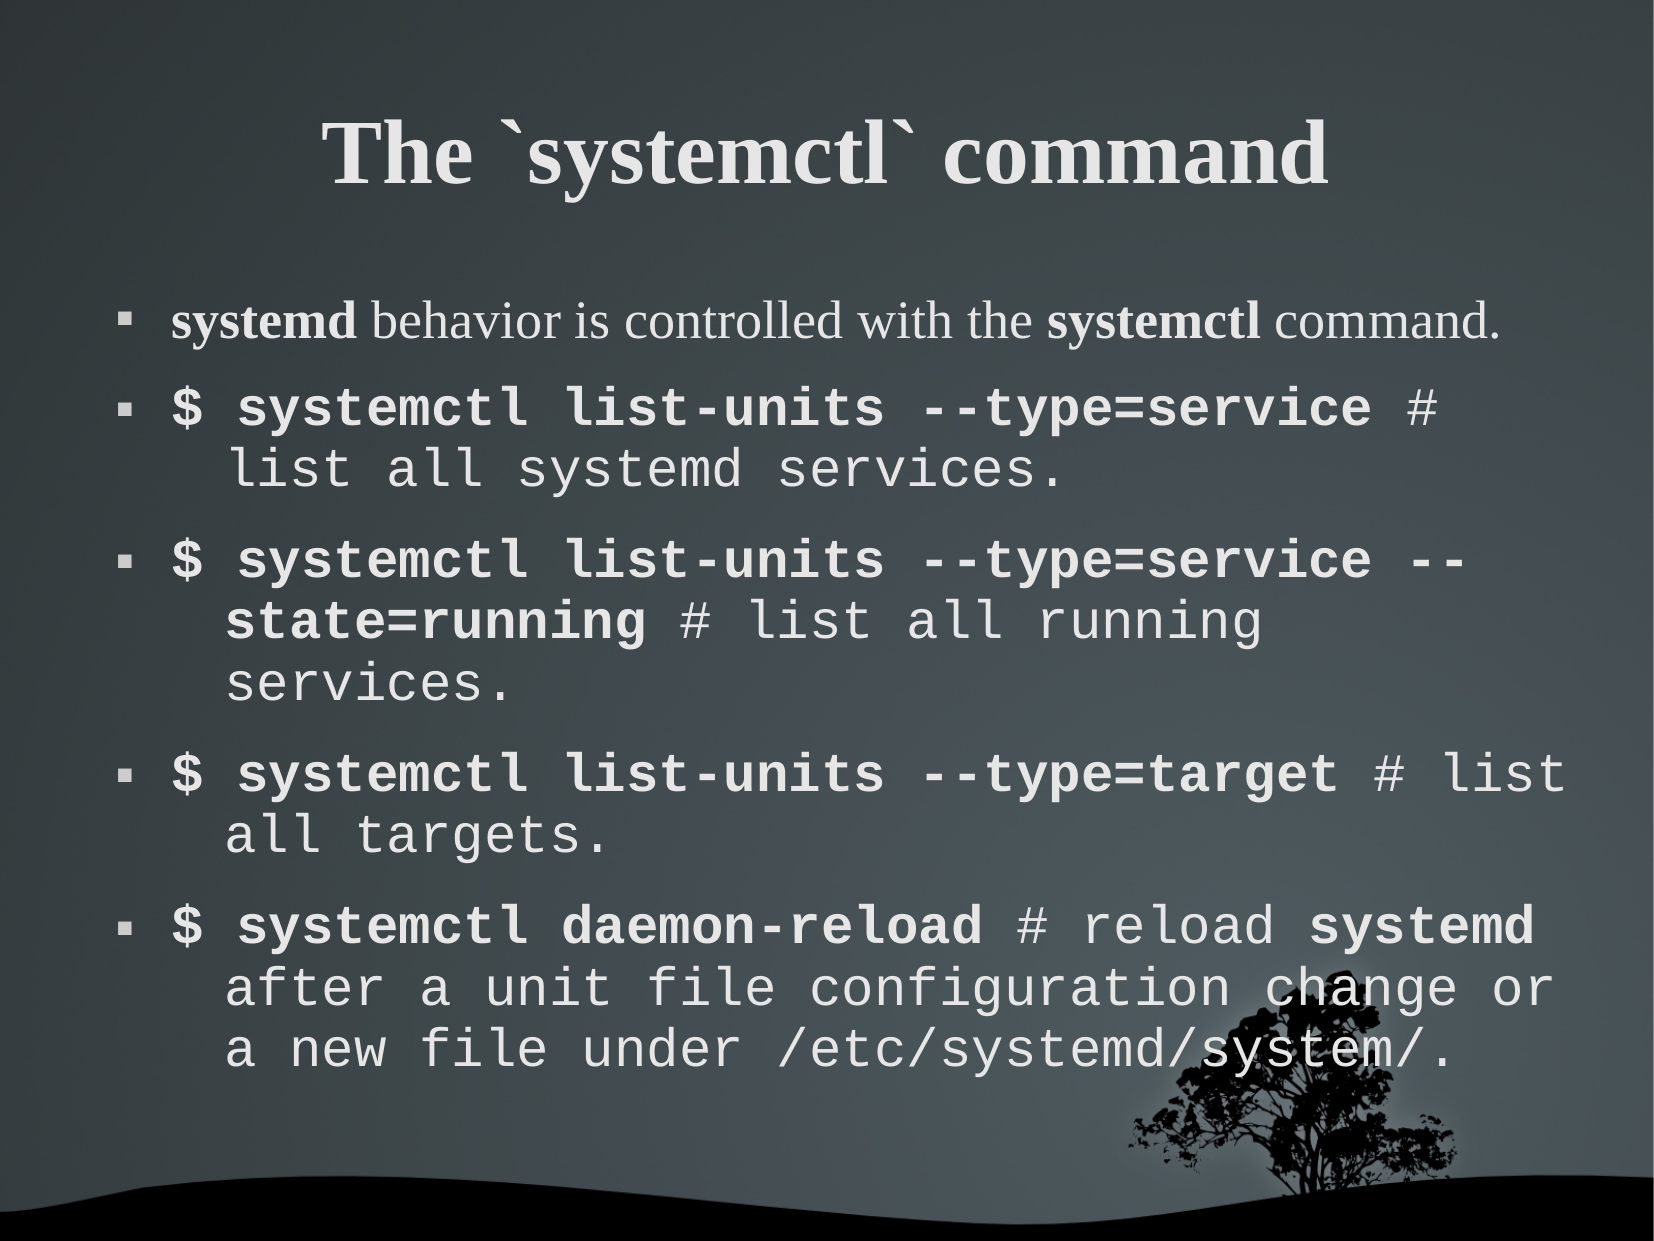

# The `systemctl` command
systemd behavior is controlled with the systemctl command.
$ systemctl list-units --type=service # list all systemd services.
$ systemctl list-units --type=service --state=running # list all running services.
$ systemctl list-units --type=target # list all targets.
$ systemctl daemon-reload # reload systemd after a unit file configuration change or a new file under /etc/systemd/system/.